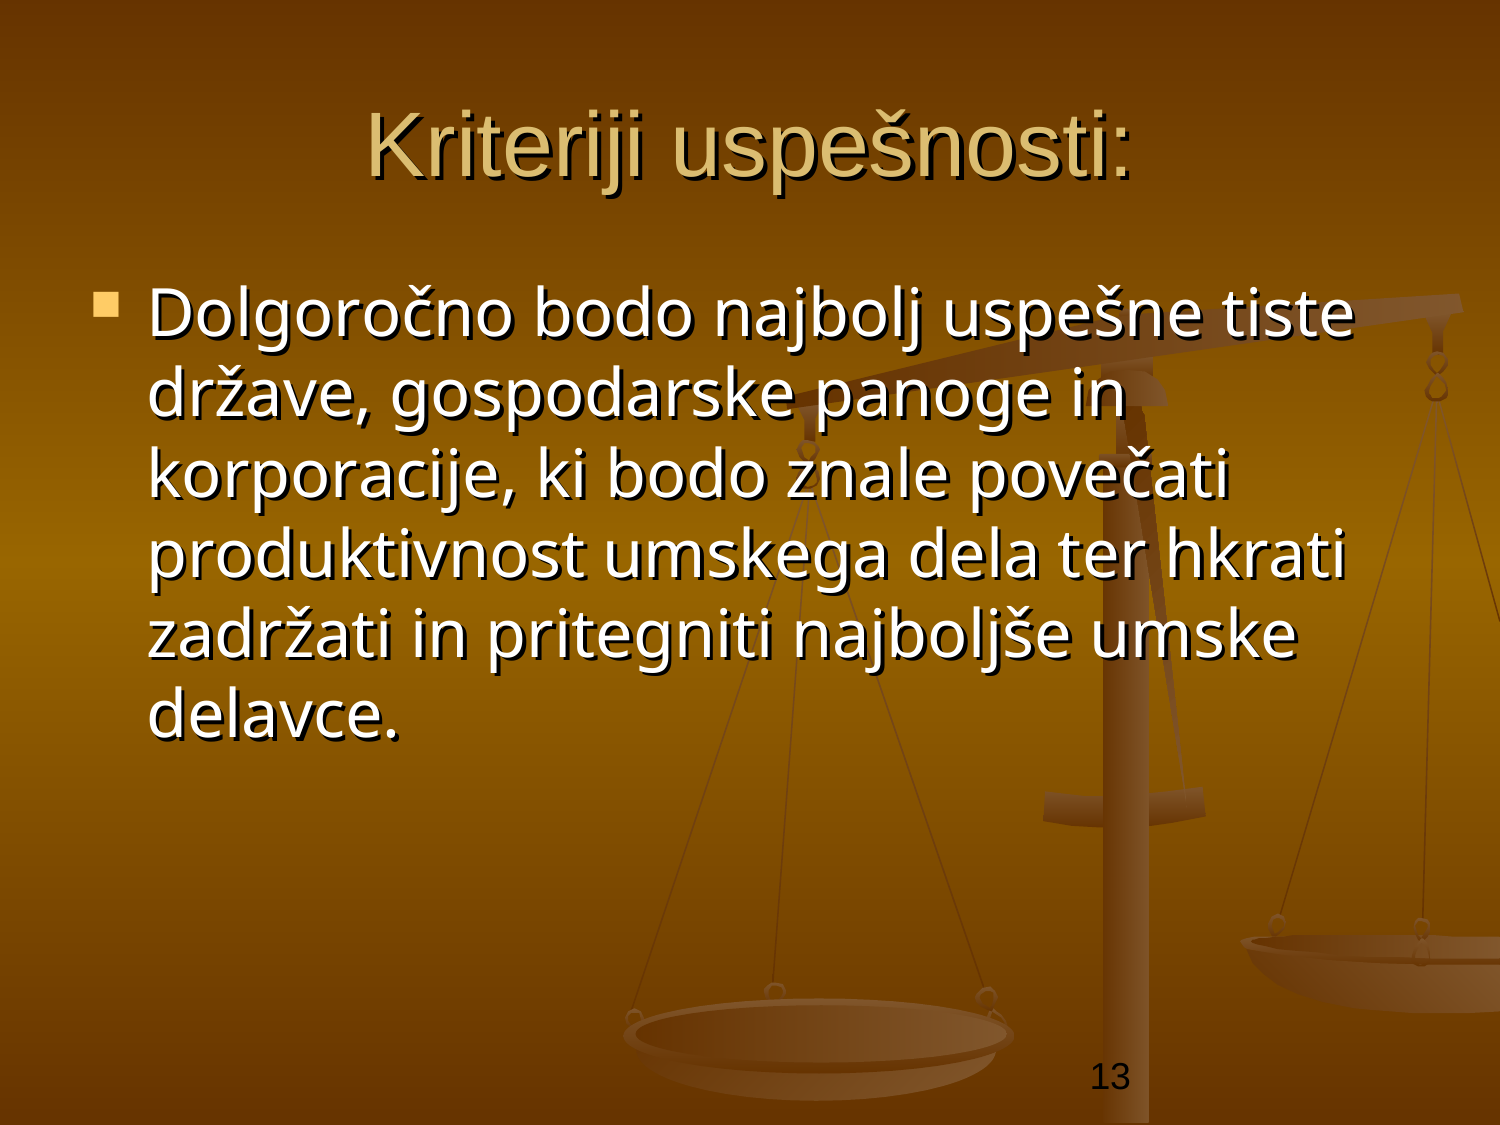

# Kriteriji uspešnosti:
Dolgoročno bodo najbolj uspešne tiste države, gospodarske panoge in korporacije, ki bodo znale povečati produktivnost umskega dela ter hkrati zadržati in pritegniti najboljše umske delavce.
13